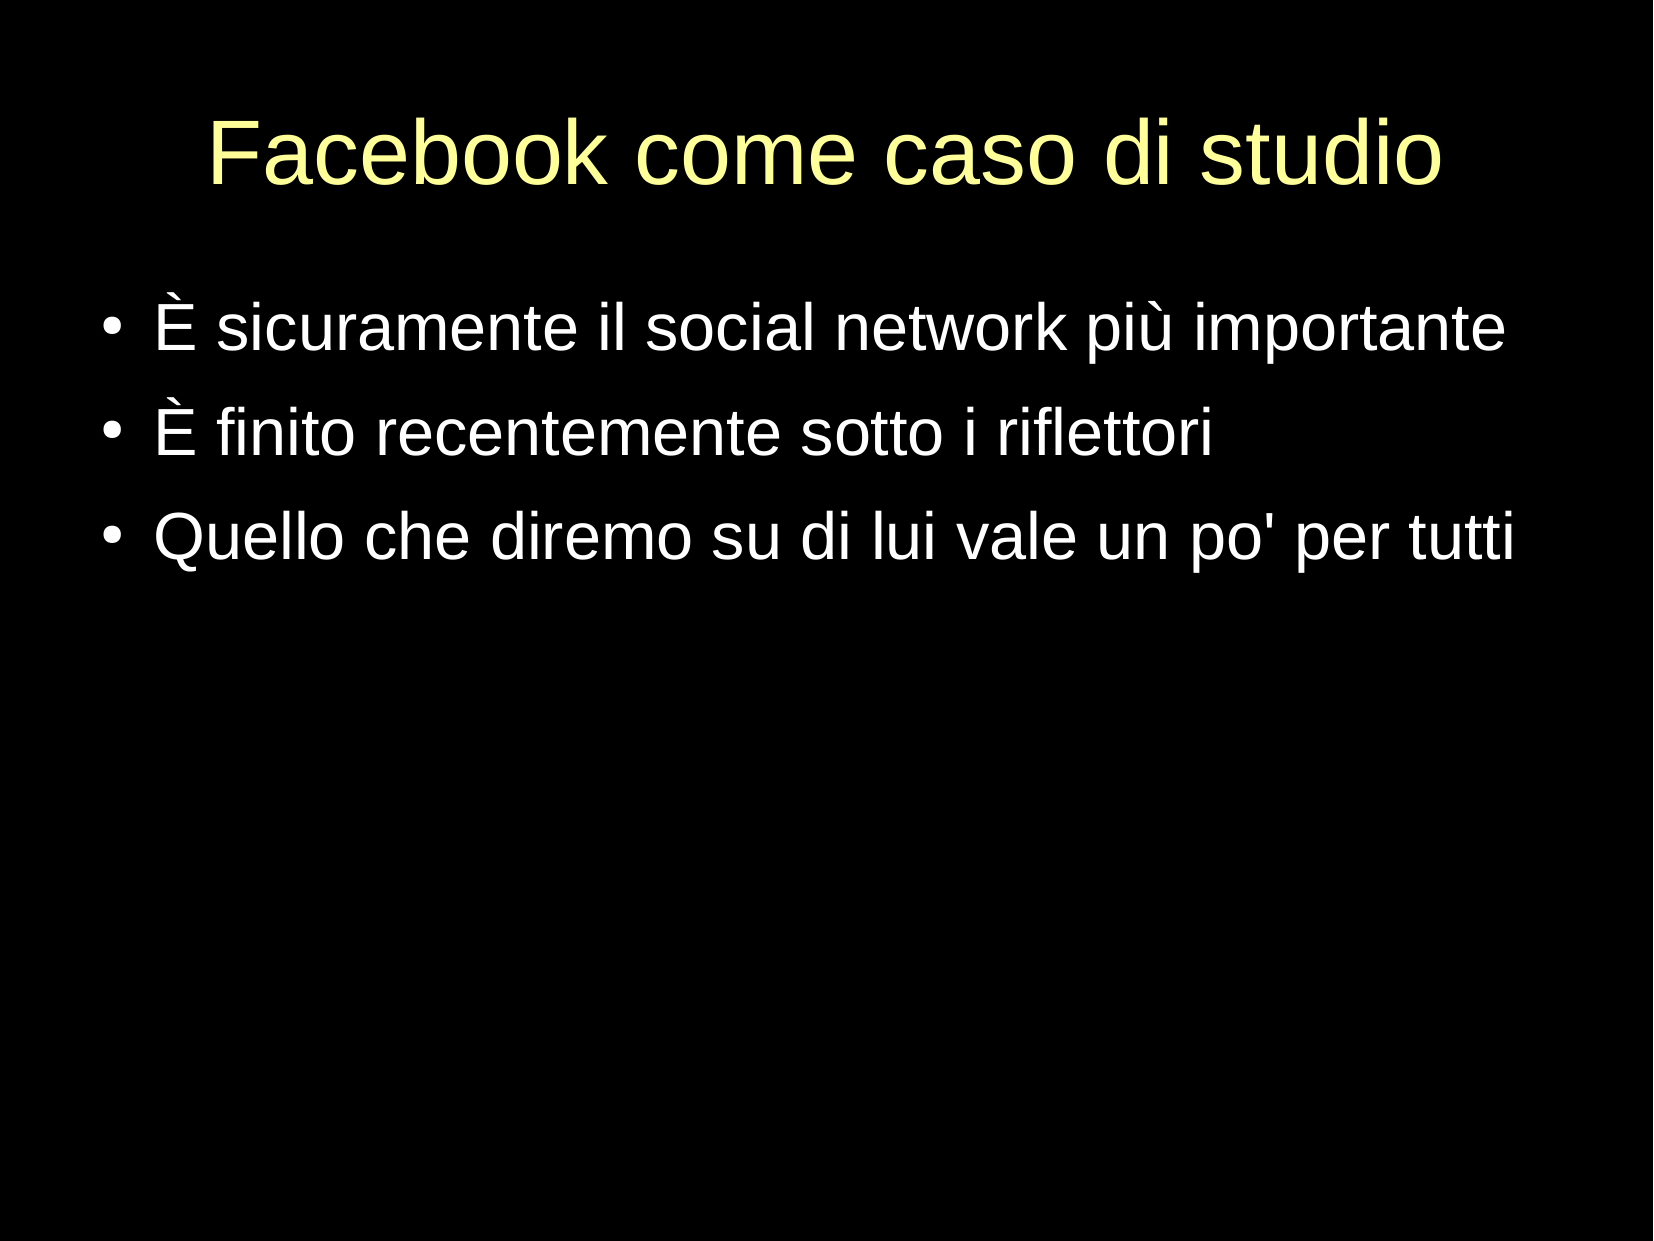

# Facebook come caso di studio
È sicuramente il social network più importante
È finito recentemente sotto i riflettori
Quello che diremo su di lui vale un po' per tutti